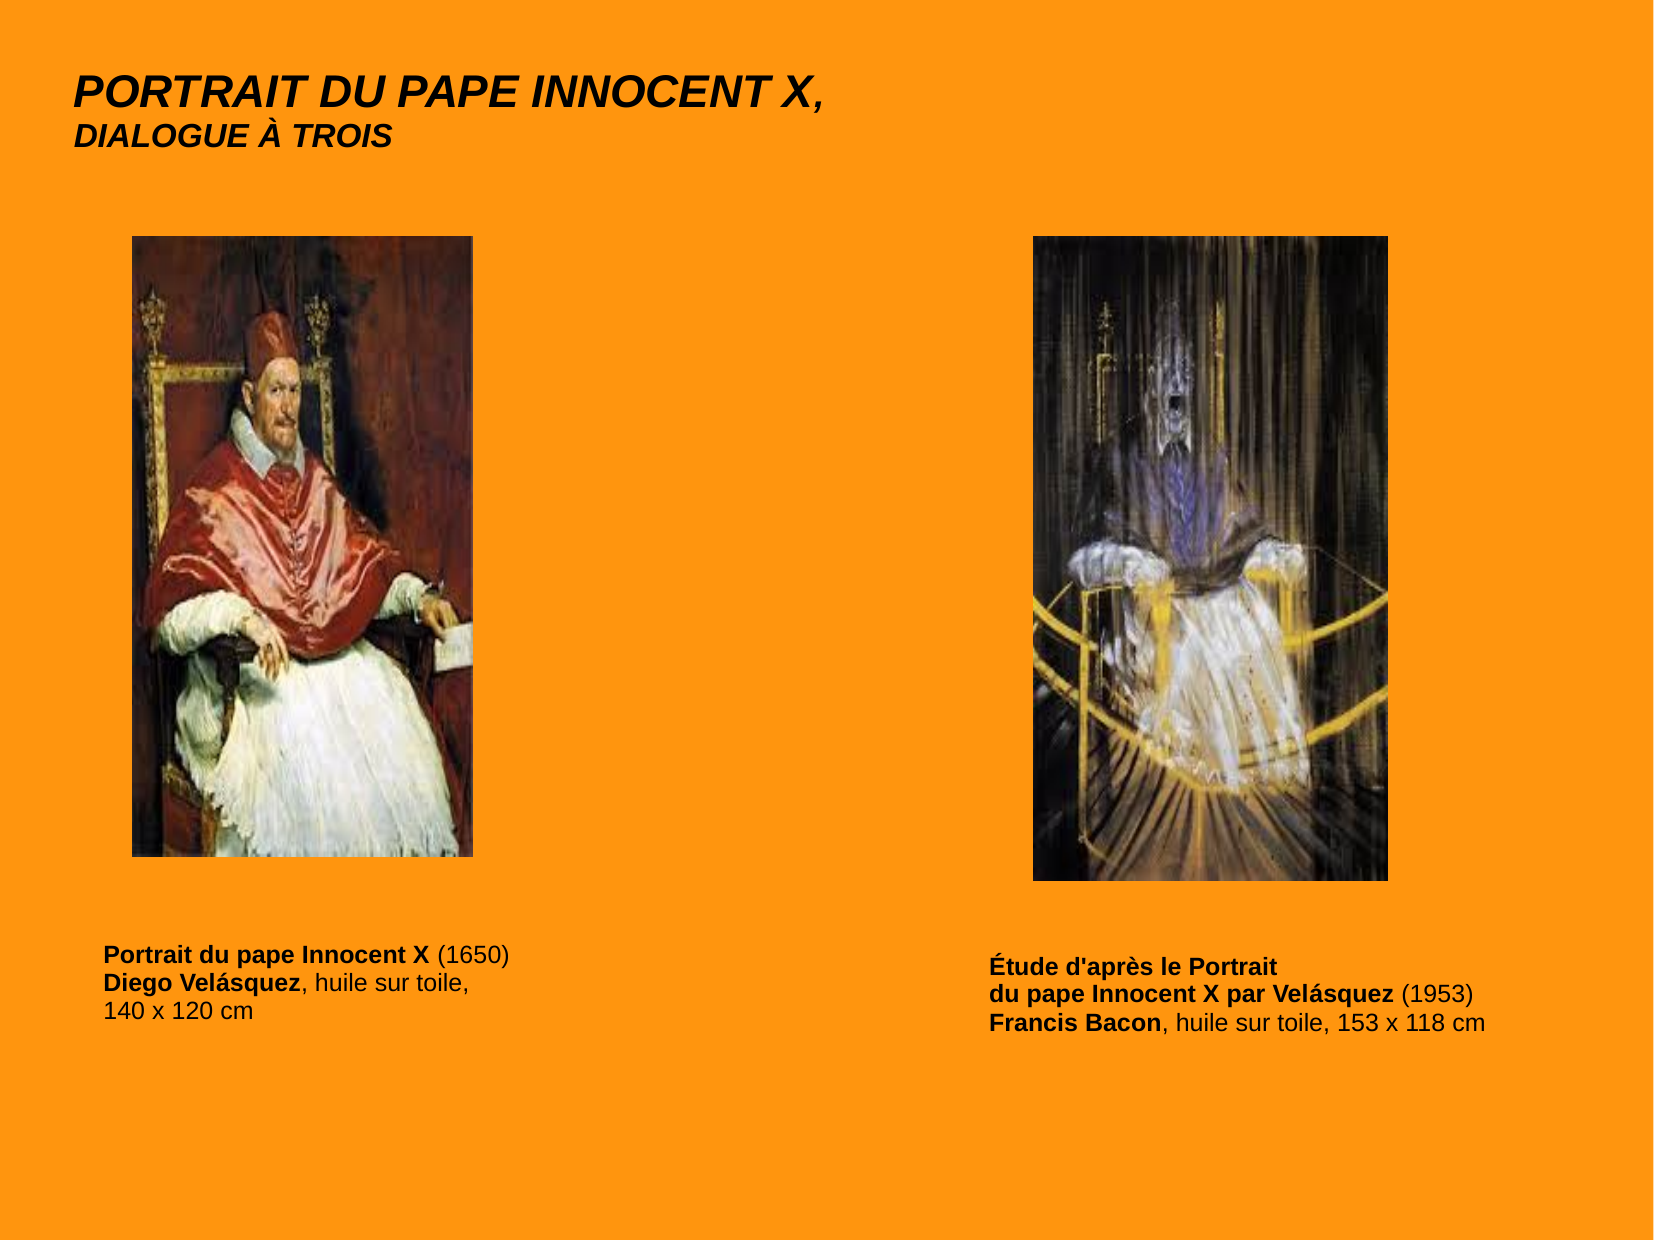

PORTRAIT DU PAPE INNOCENT X,
DIALOGUE À TROIS
Portrait du pape Innocent X (1650)
Diego Velásquez, huile sur toile,
140 x 120 cm
Étude d'après le Portrait
du pape Innocent X par Velásquez (1953)
Francis Bacon, huile sur toile, 153 x 118 cm